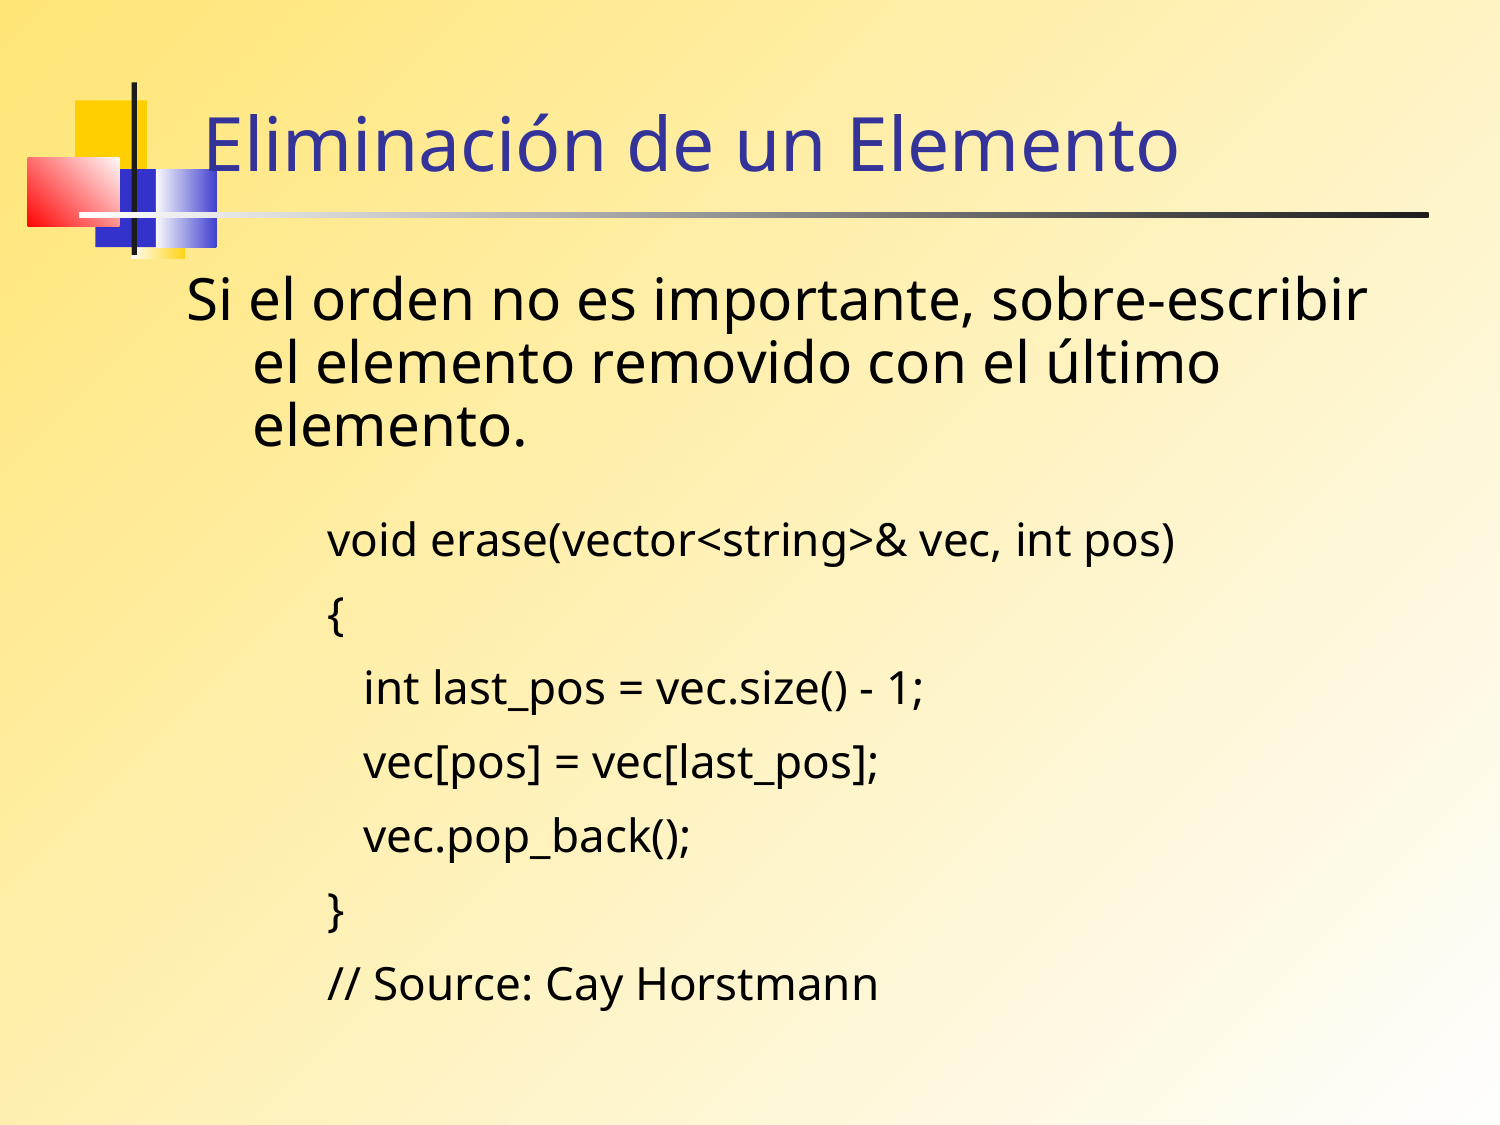

# Eliminación de un Elemento
Si el orden no es importante, sobre-escribir el elemento removido con el último elemento.
void erase(vector<string>& vec, int pos)‏
{
 int last_pos = vec.size() - 1;
 vec[pos] = vec[last_pos];
 vec.pop_back();
}
// Source: Cay Horstmann